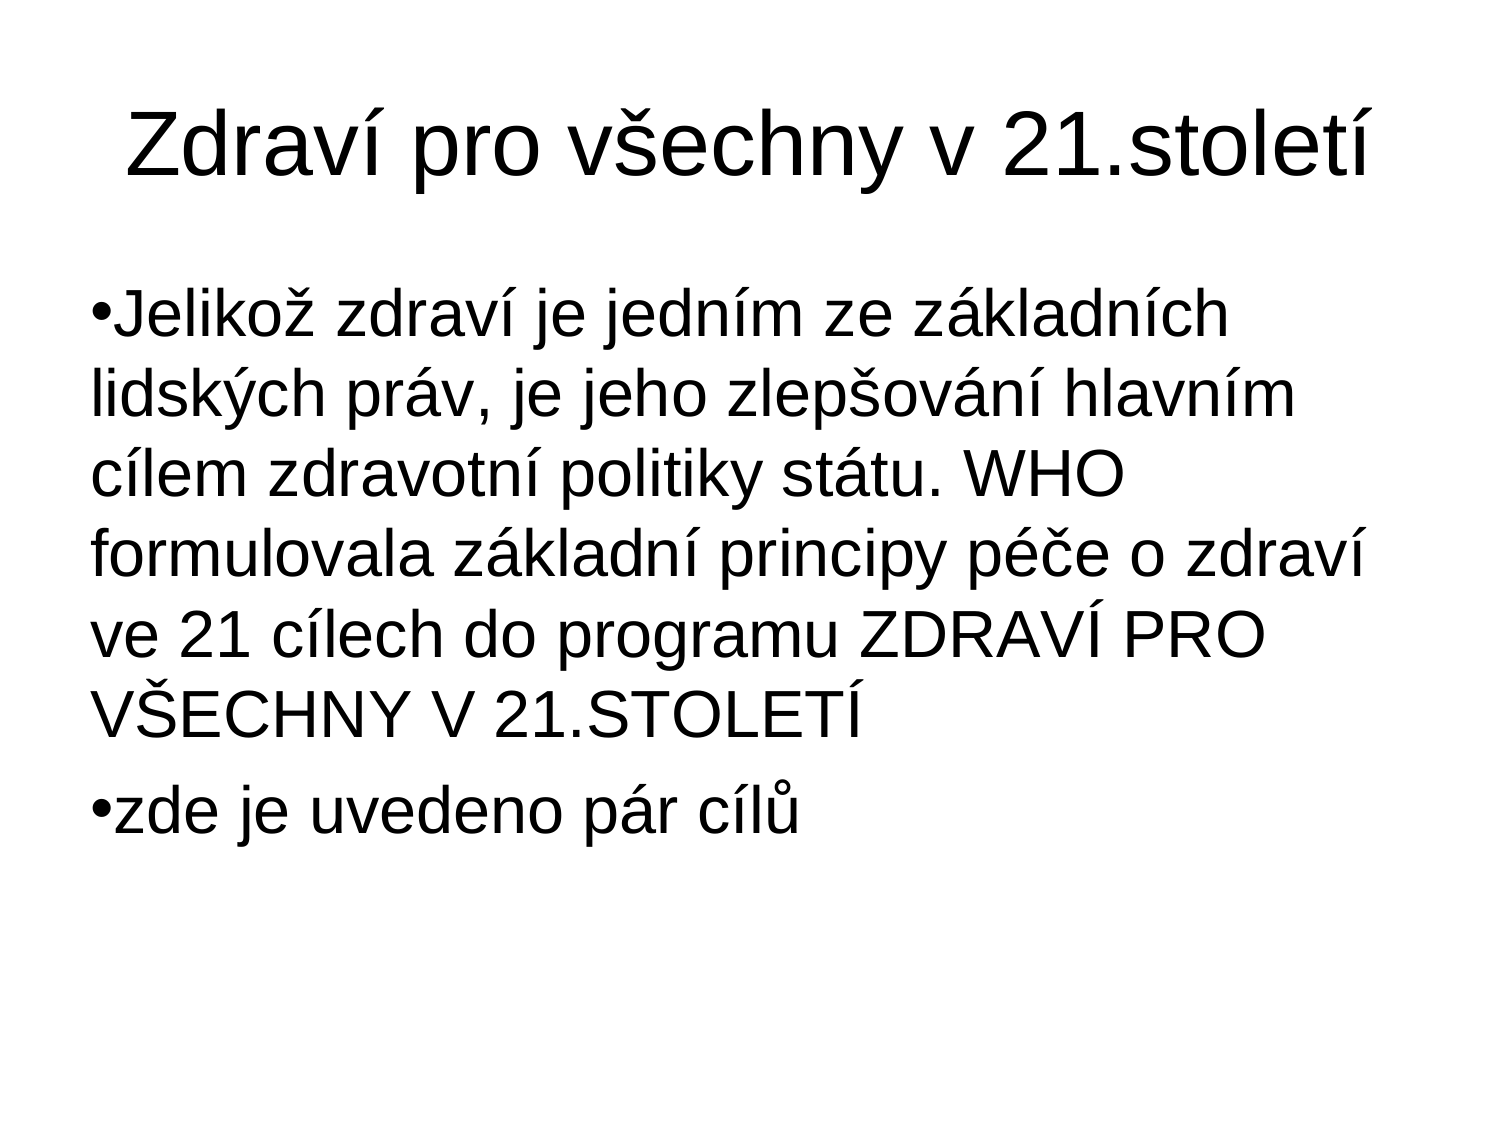

# Zdraví pro všechny v 21.století
Jelikož zdraví je jedním ze základních lidských práv, je jeho zlepšování hlavním cílem zdravotní politiky státu. WHO formulovala základní principy péče o zdraví ve 21 cílech do programu ZDRAVÍ PRO VŠECHNY V 21.STOLETÍ
zde je uvedeno pár cílů